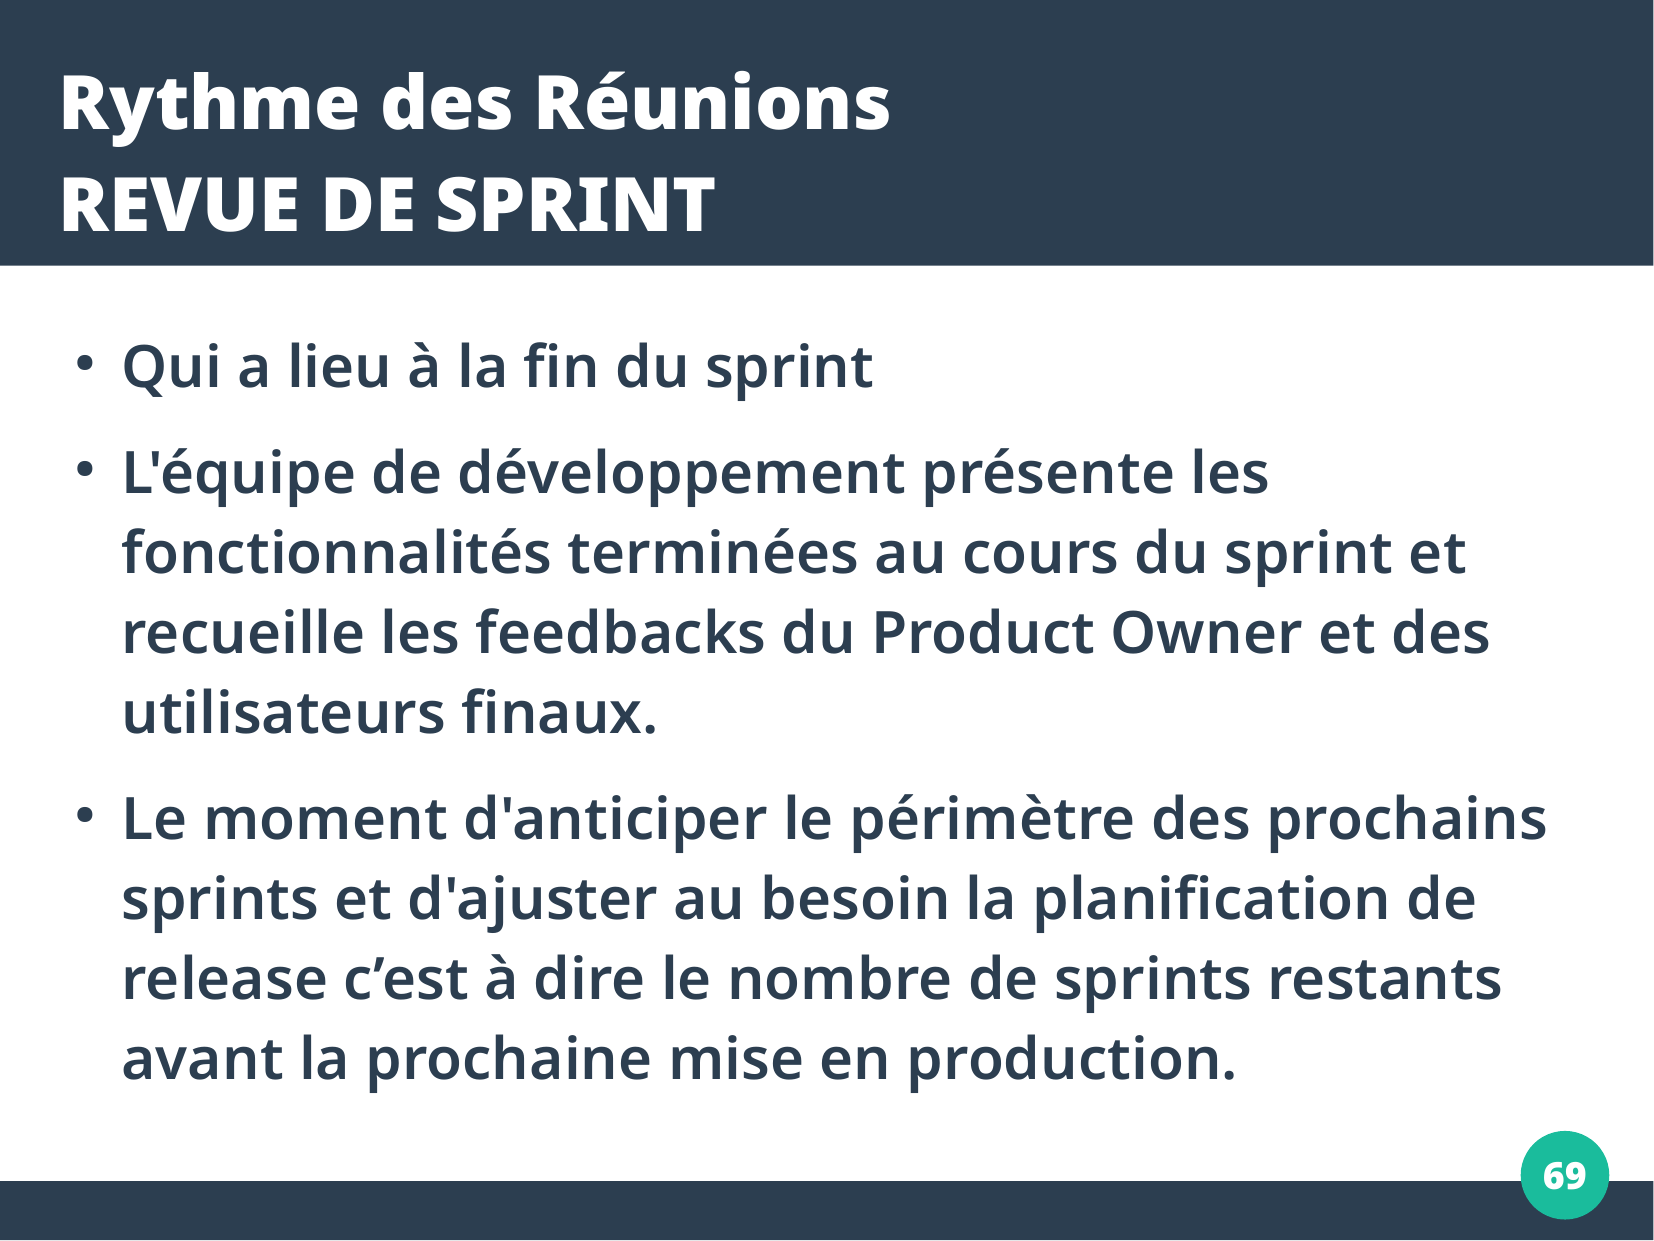

# Rythme des Réunions REVUE DE SPRINT
Qui a lieu à la fin du sprint
L'équipe de développement présente les fonctionnalités terminées au cours du sprint et recueille les feedbacks du Product Owner et des utilisateurs finaux.
Le moment d'anticiper le périmètre des prochains sprints et d'ajuster au besoin la planification de release c’est à dire le nombre de sprints restants avant la prochaine mise en production.
69